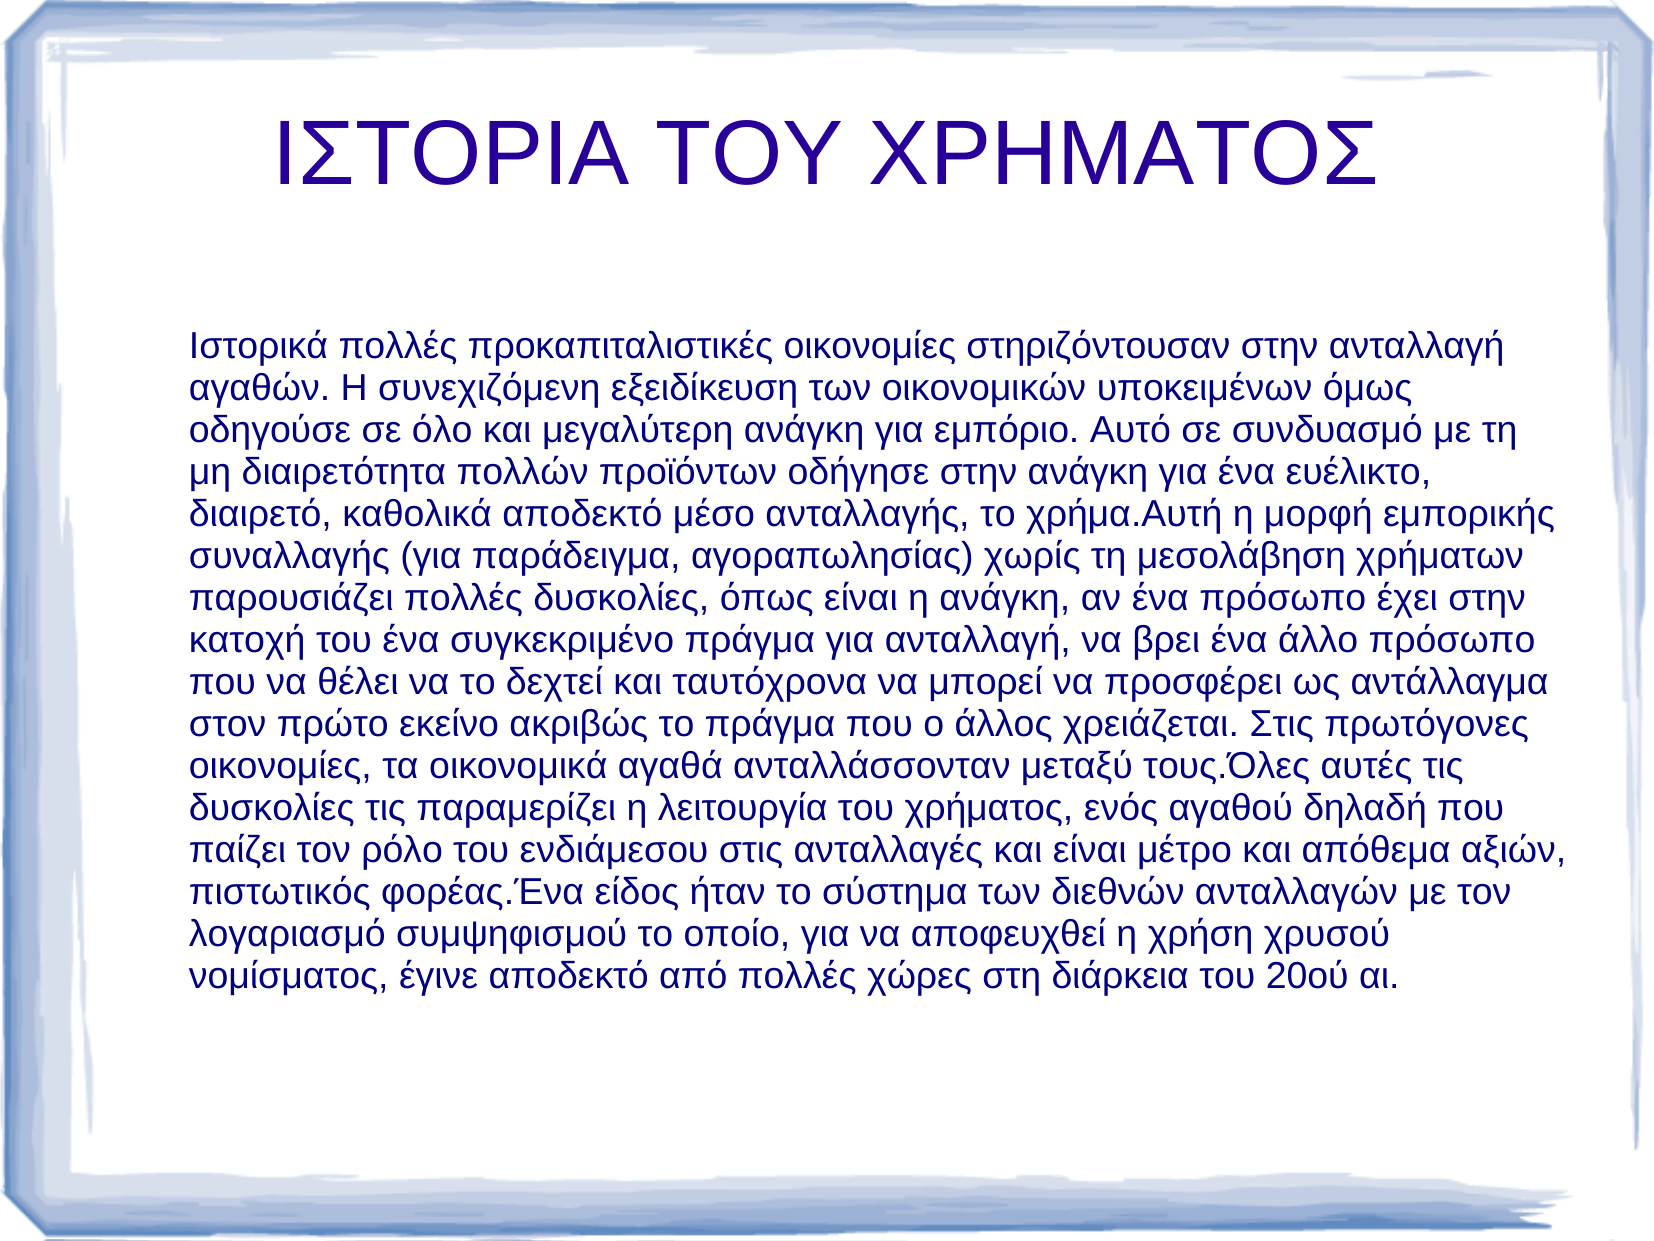

# ΙΣΤΟΡΙΑ ΤΟΥ ΧΡΗΜΑΤΟΣ
Iστορικά πολλές προκαπιταλιστικές οικονομίες στηριζόντουσαν στην ανταλλαγή αγαθών. Η συνεχιζόμενη εξειδίκευση των οικονομικών υποκειμένων όμως οδηγούσε σε όλο και μεγαλύτερη ανάγκη για εμπόριο. Αυτό σε συνδυασμό με τη μη διαιρετότητα πολλών προϊόντων οδήγησε στην ανάγκη για ένα ευέλικτο, διαιρετό, καθολικά αποδεκτό μέσο ανταλλαγής, το χρήμα.Αυτή η μορφή εμπορικής συναλλαγής (για παράδειγμα, αγοραπωλησίας) χωρίς τη μεσολάβηση χρήματων παρουσιάζει πολλές δυσκολίες, όπως είναι η ανάγκη, αν ένα πρόσωπο έχει στην κατοχή του ένα συγκεκριμένο πράγμα για ανταλλαγή, να βρει ένα άλλο πρόσωπο που να θέλει να το δεχτεί και ταυτόχρονα να μπορεί να προσφέρει ως αντάλλαγμα στον πρώτο εκείνο ακριβώς το πράγμα που ο άλλος χρειάζεται. Στις πρωτόγονες οικονομίες, τα οικονομικά αγαθά ανταλλάσσονταν μεταξύ τους.Όλες αυτές τις δυσκολίες τις παραμερίζει η λειτουργία του χρήματος, ενός αγαθού δηλαδή που παίζει τον ρόλο του ενδιάμεσου στις ανταλλαγές και είναι μέτρο και απόθεμα αξιών, πιστωτικός φορέας.Ένα είδος ήταν το σύστημα των διεθνών ανταλλαγών με τον λογαριασμό συμψηφισμού το οποίο, για να αποφευχθεί η χρήση χρυσού νομίσματος, έγινε αποδεκτό από πολλές χώρες στη διάρκεια του 20ού αι.